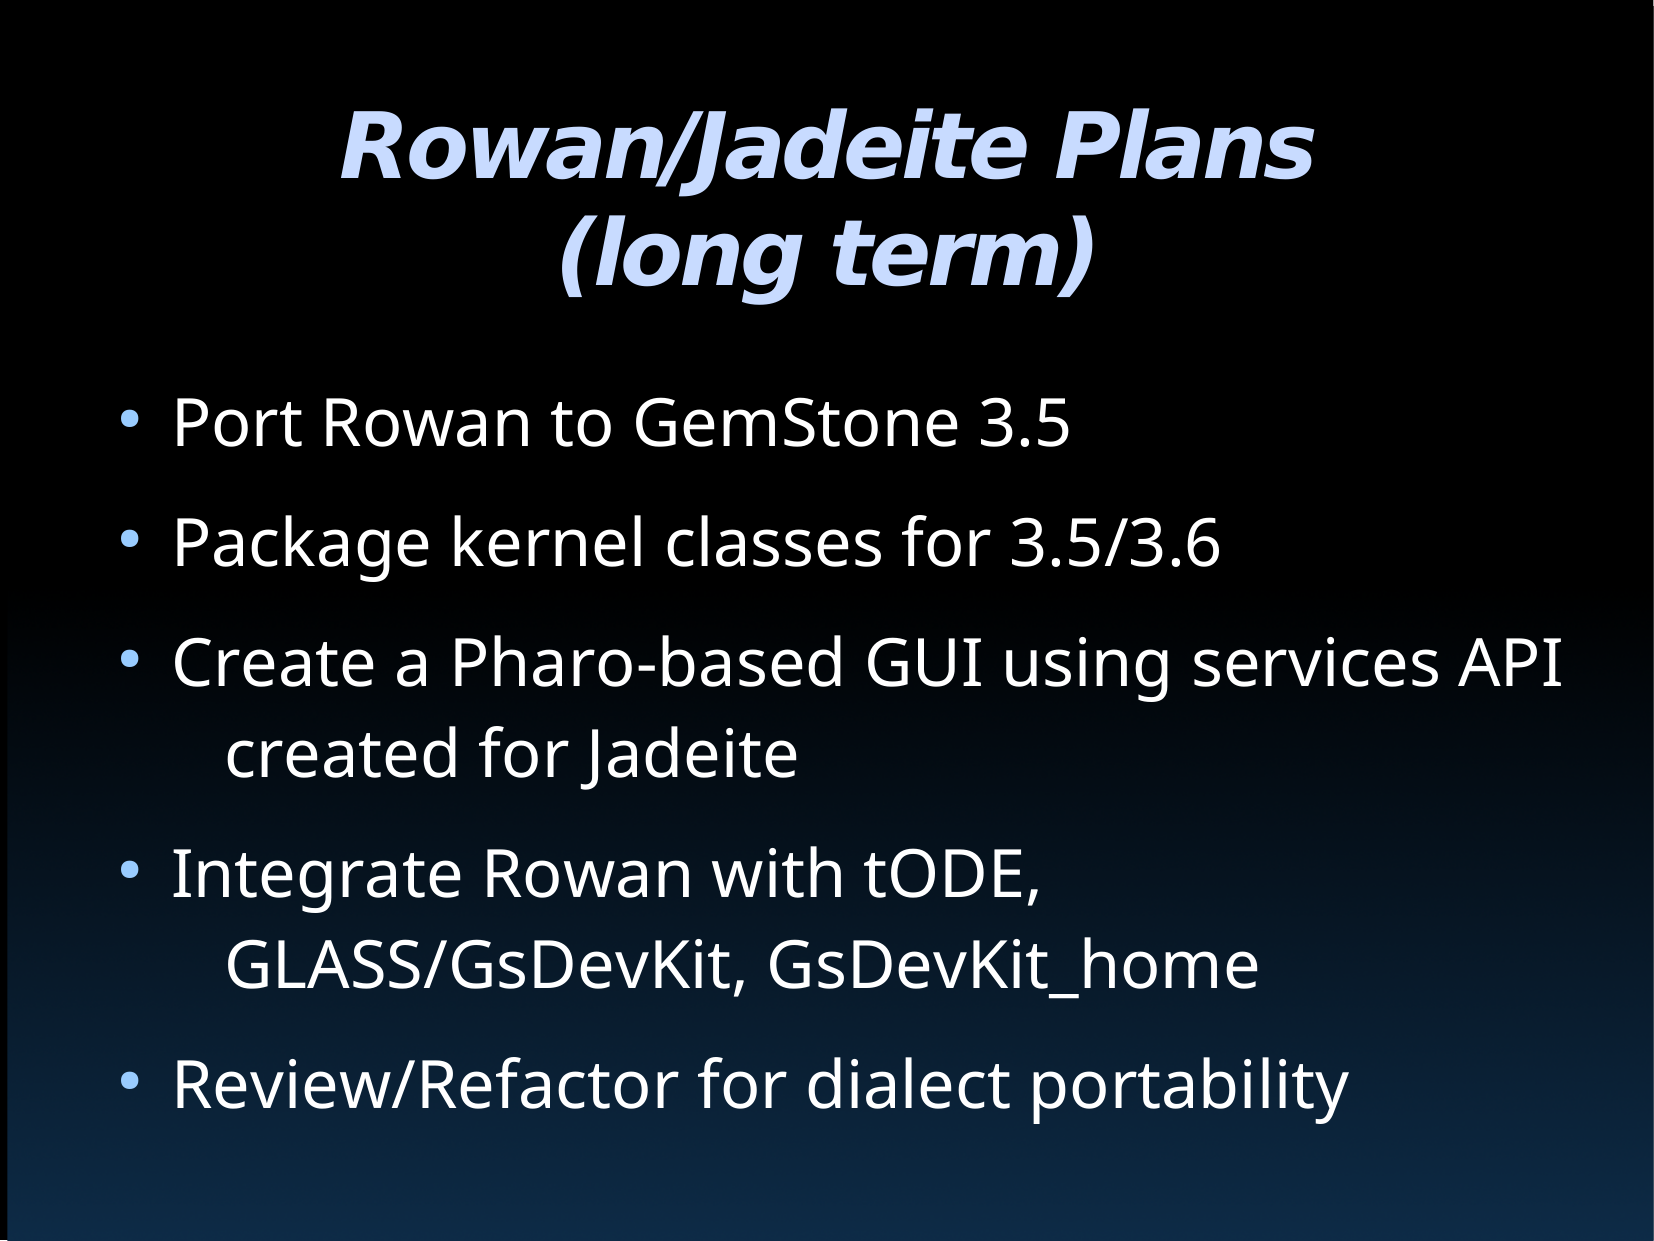

# Rowan/Jadeite Plans (long term)
Port Rowan to GemStone 3.5
Package kernel classes for 3.5/3.6
Create a Pharo-based GUI using services API created for Jadeite
Integrate Rowan with tODE, GLASS/GsDevKit, GsDevKit_home
Review/Refactor for dialect portability